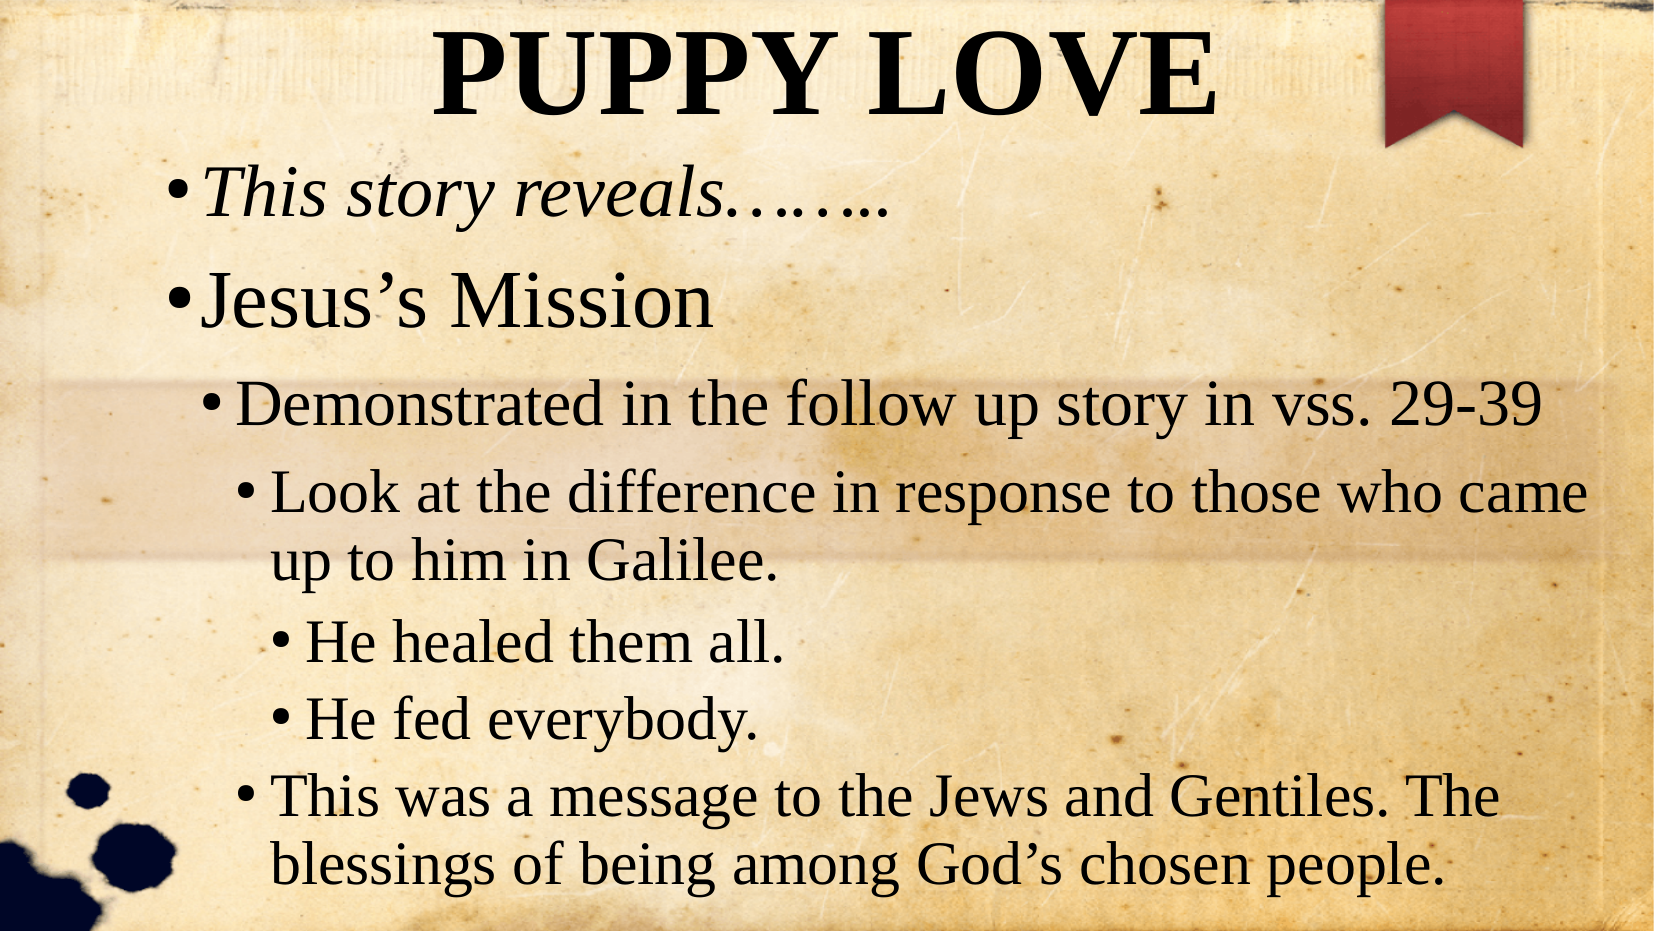

# PUPPY LOVE
This story reveals……..
Jesus’s Mission
Demonstrated in the follow up story in vss. 29-39
Look at the difference in response to those who came up to him in Galilee.
He healed them all.
He fed everybody.
This was a message to the Jews and Gentiles. The blessings of being among God’s chosen people.